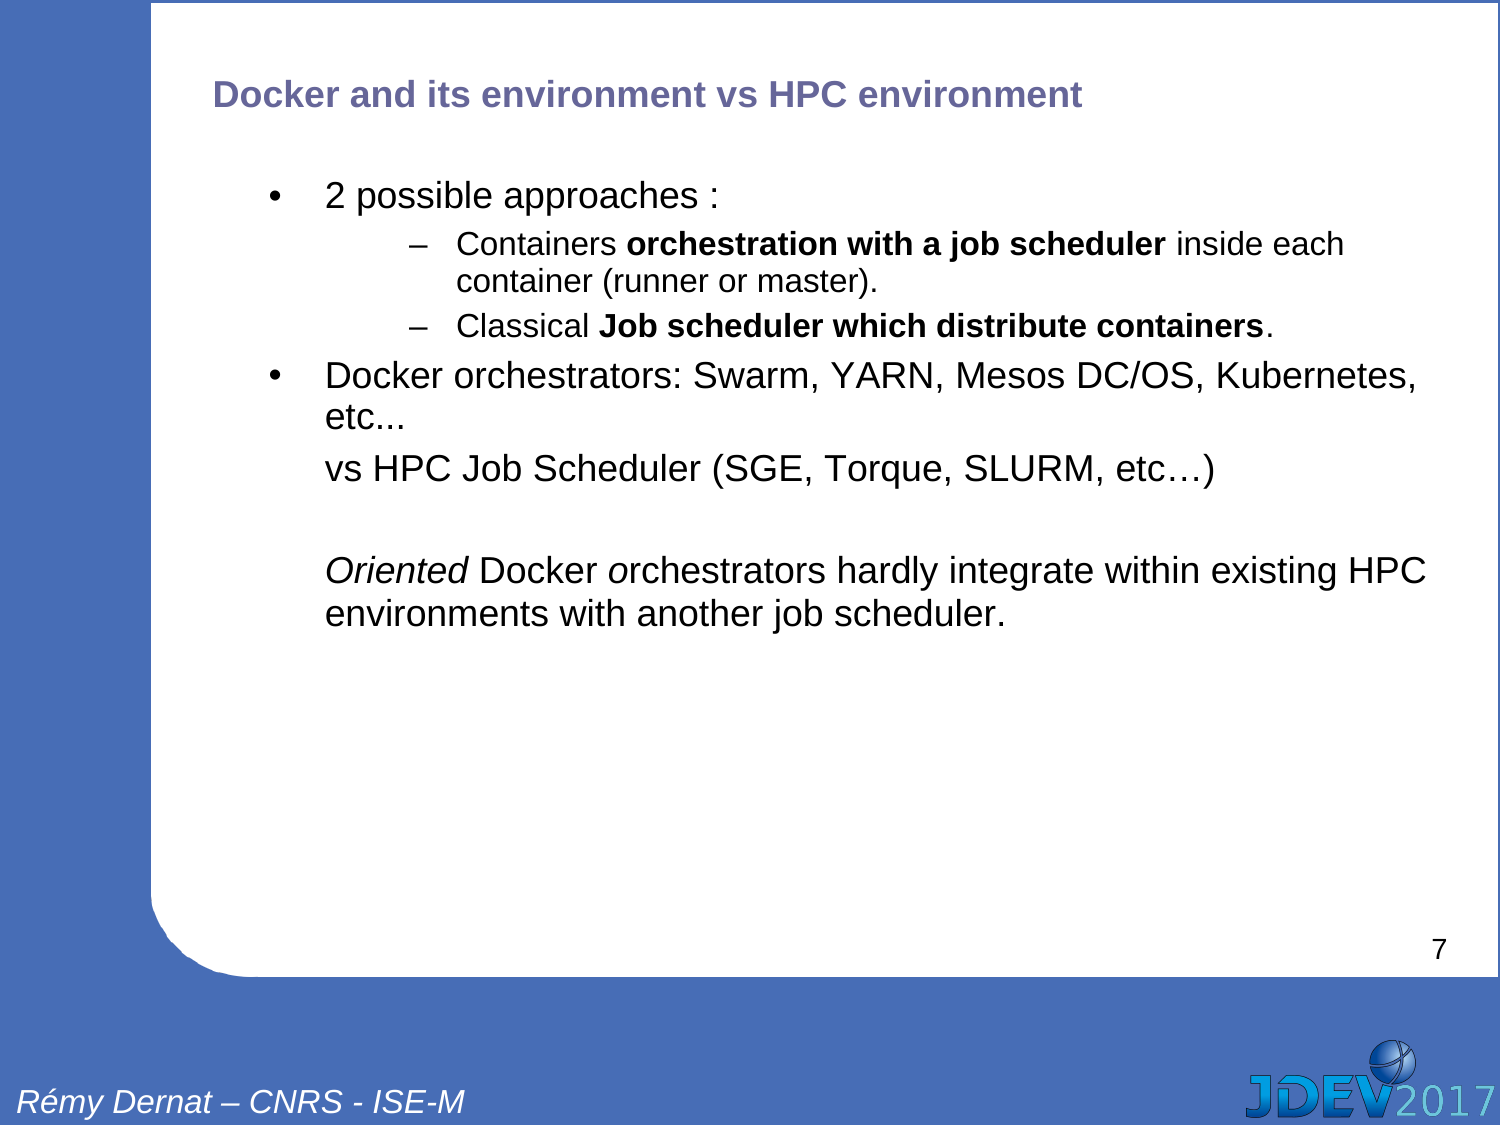

# Docker and its environment vs HPC environment
2 possible approaches :
Containers orchestration with a job scheduler inside each container (runner or master).
Classical Job scheduler which distribute containers.
Docker orchestrators: Swarm, YARN, Mesos DC/OS, Kubernetes, etc...
vs HPC Job Scheduler (SGE, Torque, SLURM, etc…)
Oriented Docker orchestrators hardly integrate within existing HPC environments with another job scheduler.
7
Rémy Dernat – CNRS - ISE-M